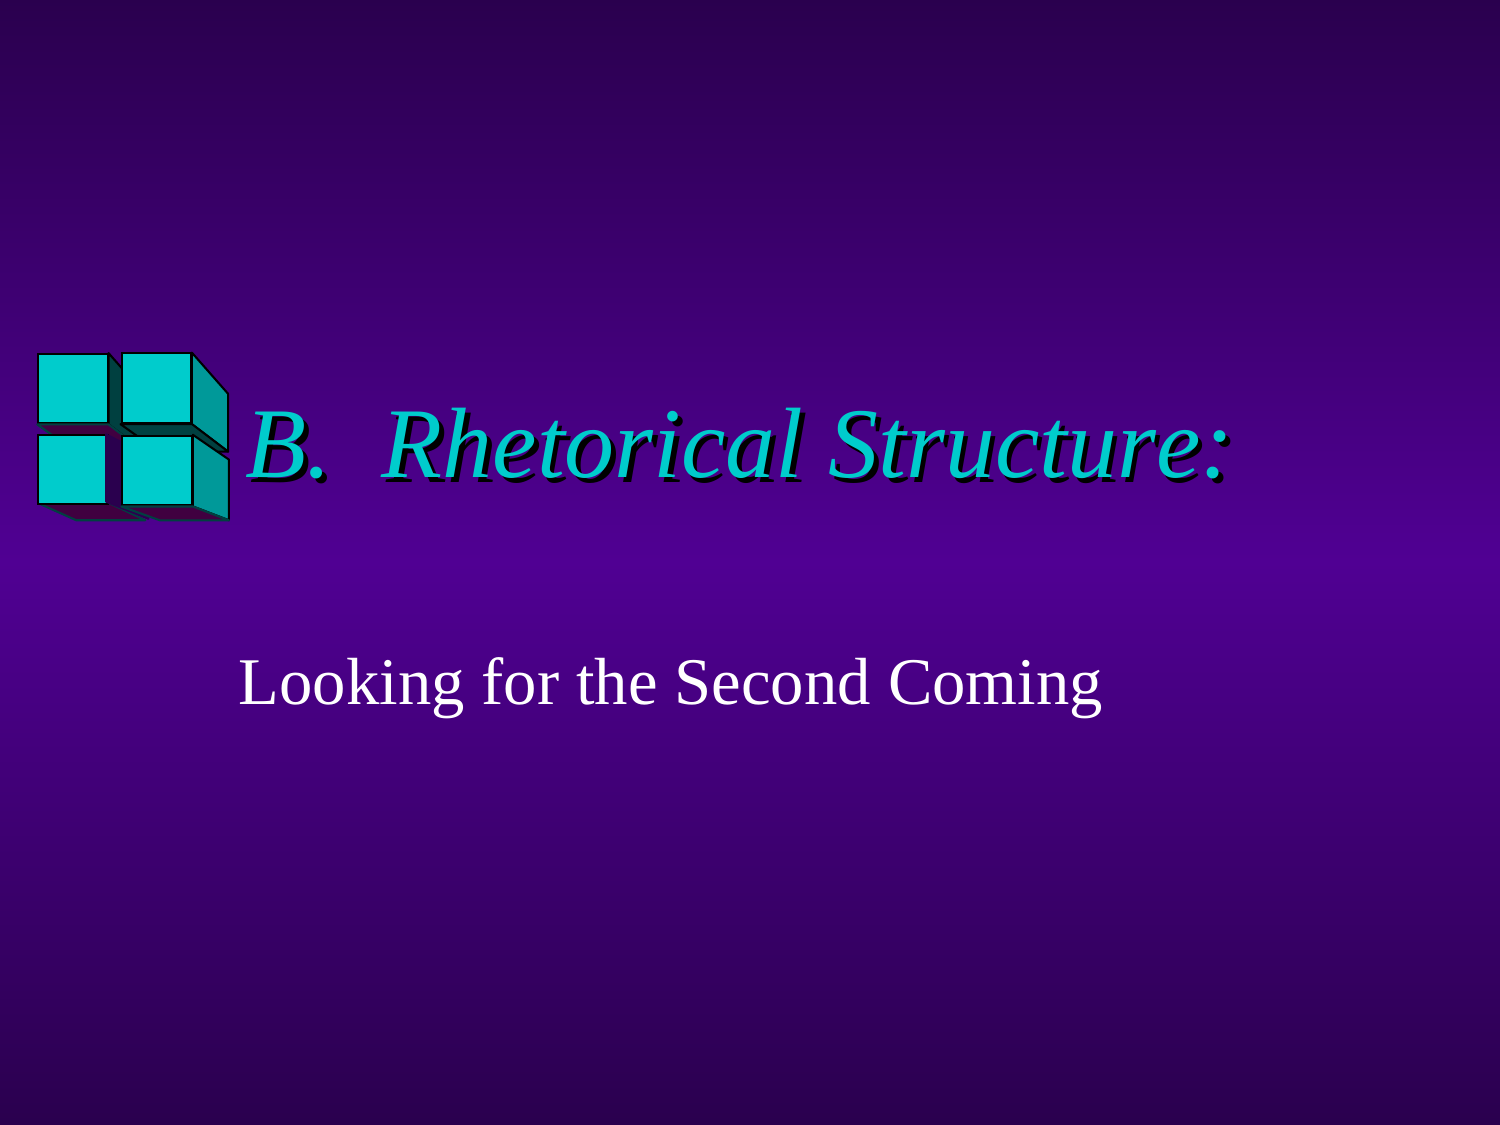

# B. Rhetorical Structure:
Looking for the Second Coming